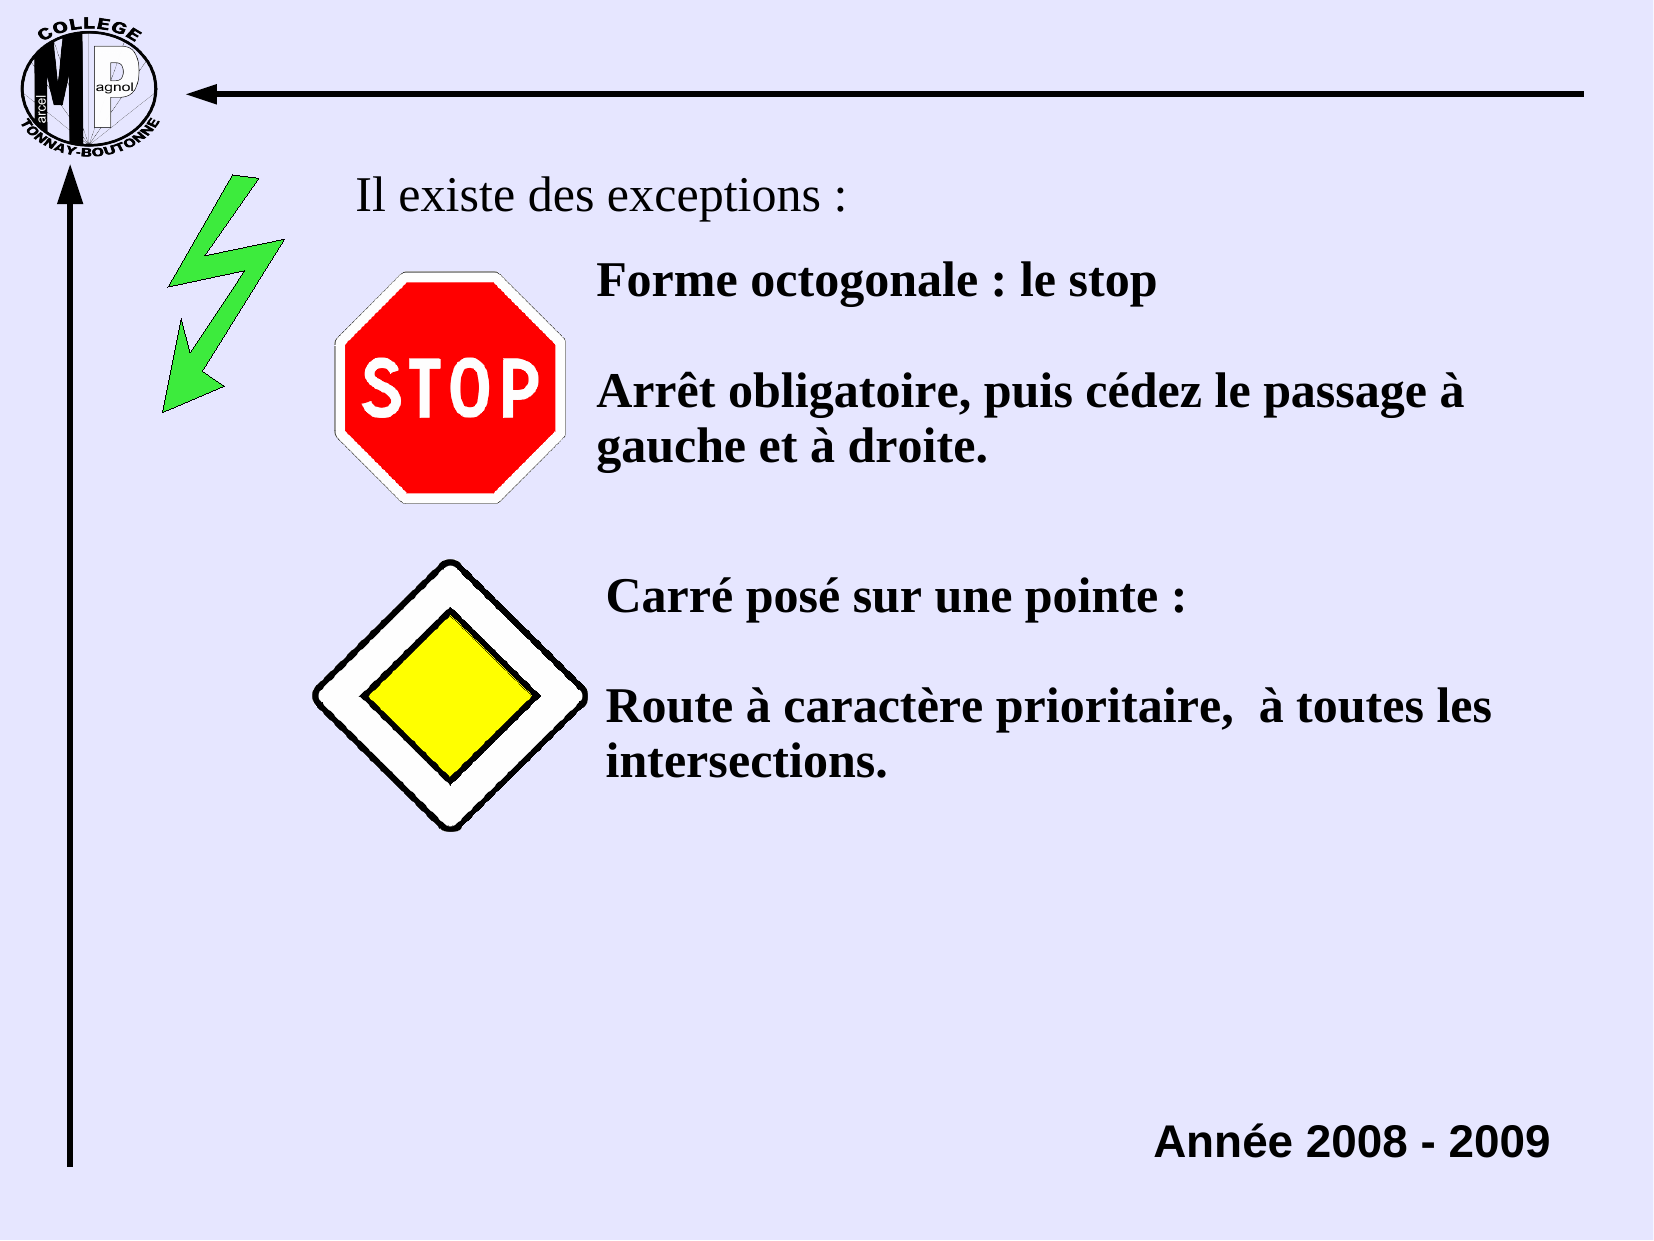

Année 2008 - 2009
Il existe des exceptions :
Forme octogonale : le stop
Arrêt obligatoire, puis cédez le passage à gauche et à droite.
Carré posé sur une pointe :
Route à caractère prioritaire, à toutes les intersections.